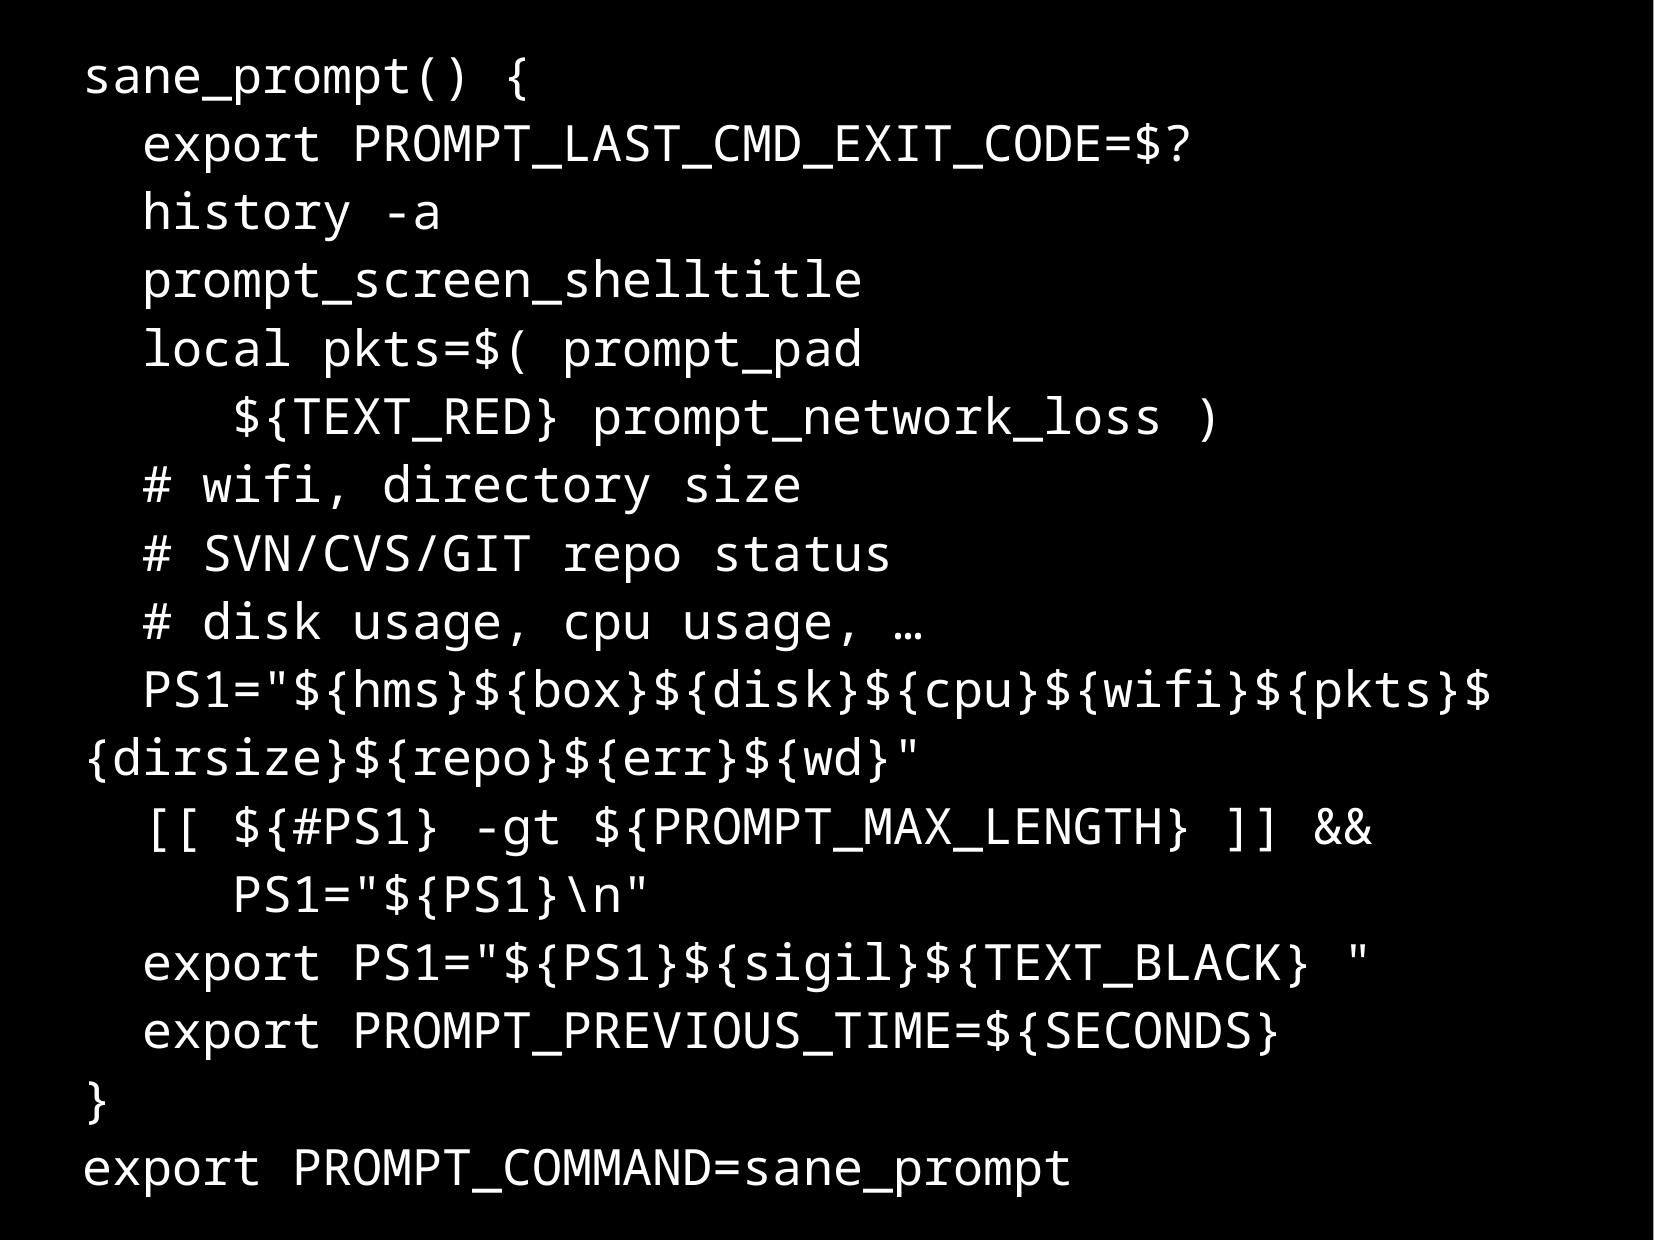

# sane_prompt() { export PROMPT_LAST_CMD_EXIT_CODE=$? history -a prompt_screen_shelltitle local pkts=$( prompt_pad ${TEXT_RED} prompt_network_loss ) # wifi, directory size # SVN/CVS/GIT repo status # disk usage, cpu usage, … PS1="${hms}${box}${disk}${cpu}${wifi}${pkts}${dirsize}${repo}${err}${wd}" [[ ${#PS1} -gt ${PROMPT_MAX_LENGTH} ]] && PS1="${PS1}\n" export PS1="${PS1}${sigil}${TEXT_BLACK} " export PROMPT_PREVIOUS_TIME=${SECONDS} } export PROMPT_COMMAND=sane_prompt